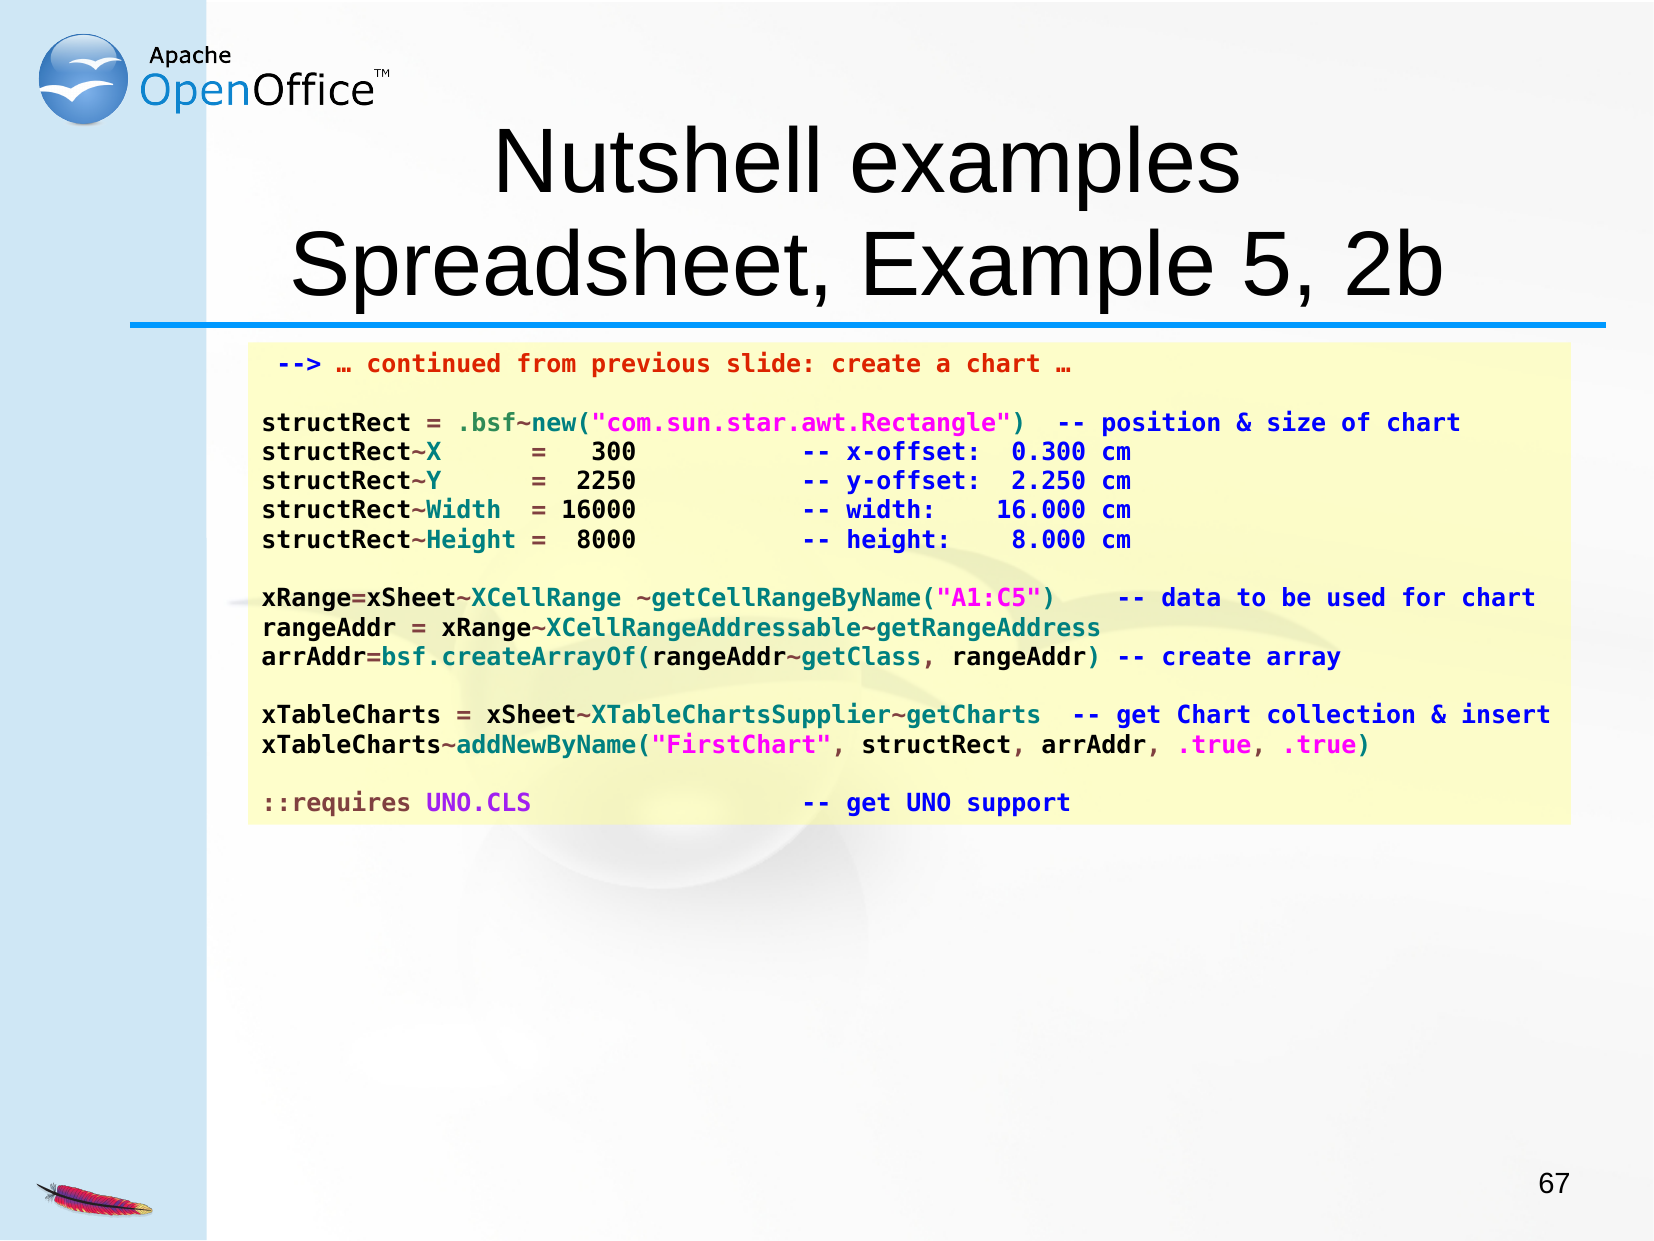

# Nutshell examples Spreadsheet, Example 5, 2b
 --> … continued from previous slide: create a chart …
structRect = .bsf~new("com.sun.star.awt.Rectangle") -- position & size of chart
structRect~X = 300 -- x-offset: 0.300 cm
structRect~Y = 2250 -- y-offset: 2.250 cm
structRect~Width = 16000 -- width: 16.000 cm
structRect~Height = 8000 -- height: 8.000 cm
xRange=xSheet~XCellRange ~getCellRangeByName("A1:C5") -- data to be used for chart
rangeAddr = xRange~XCellRangeAddressable~getRangeAddress
arrAddr=bsf.createArrayOf(rangeAddr~getClass, rangeAddr) -- create array
xTableCharts = xSheet~XTableChartsSupplier~getCharts -- get Chart collection & insert
xTableCharts~addNewByName("FirstChart", structRect, arrAddr, .true, .true)
::requires UNO.CLS -- get UNO support
67